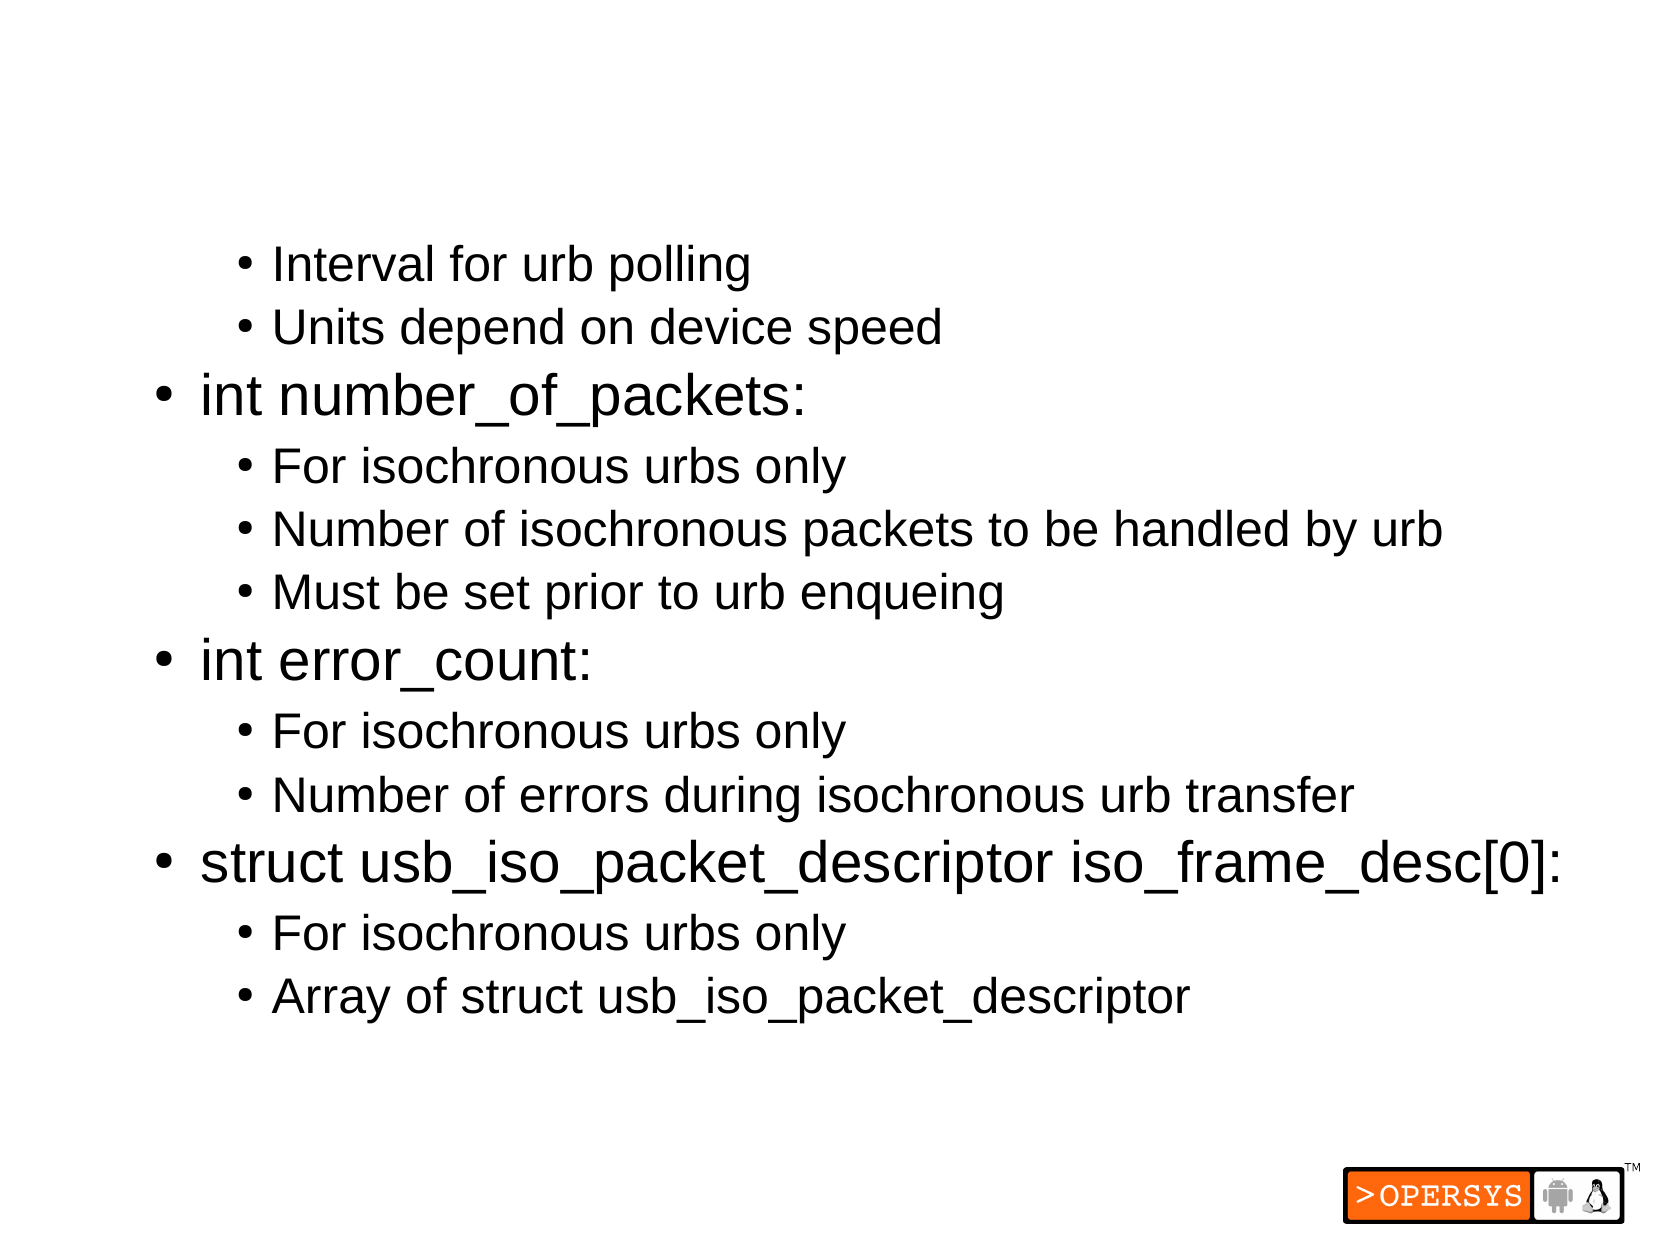

# Interval for urb polling
Units depend on device speed
int number_of_packets:
For isochronous urbs only
Number of isochronous packets to be handled by urb
Must be set prior to urb enqueing
int error_count:
For isochronous urbs only
Number of errors during isochronous urb transfer
struct usb_iso_packet_descriptor iso_frame_desc[0]:
For isochronous urbs only
Array of struct usb_iso_packet_descriptor